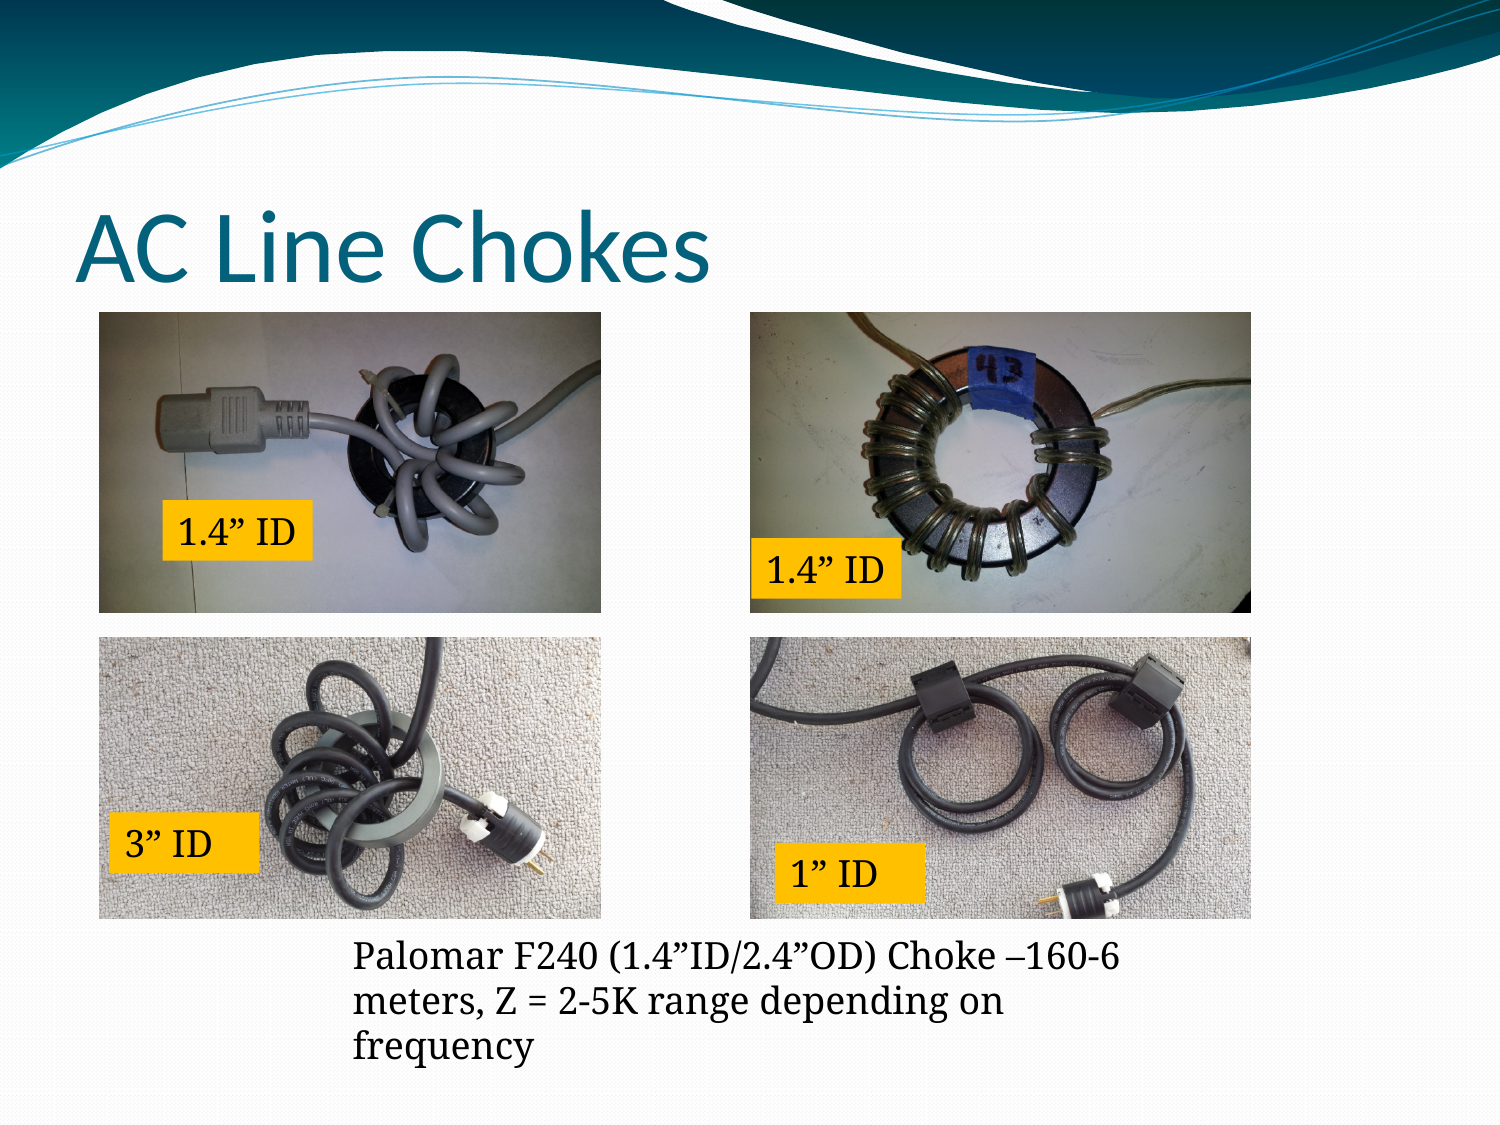

# AC Line Chokes
1.4” ID
1.4” ID
3” ID
1” ID
Palomar F240 (1.4”ID/2.4”OD) Choke –160-6 meters, Z = 2-5K range depending on frequency